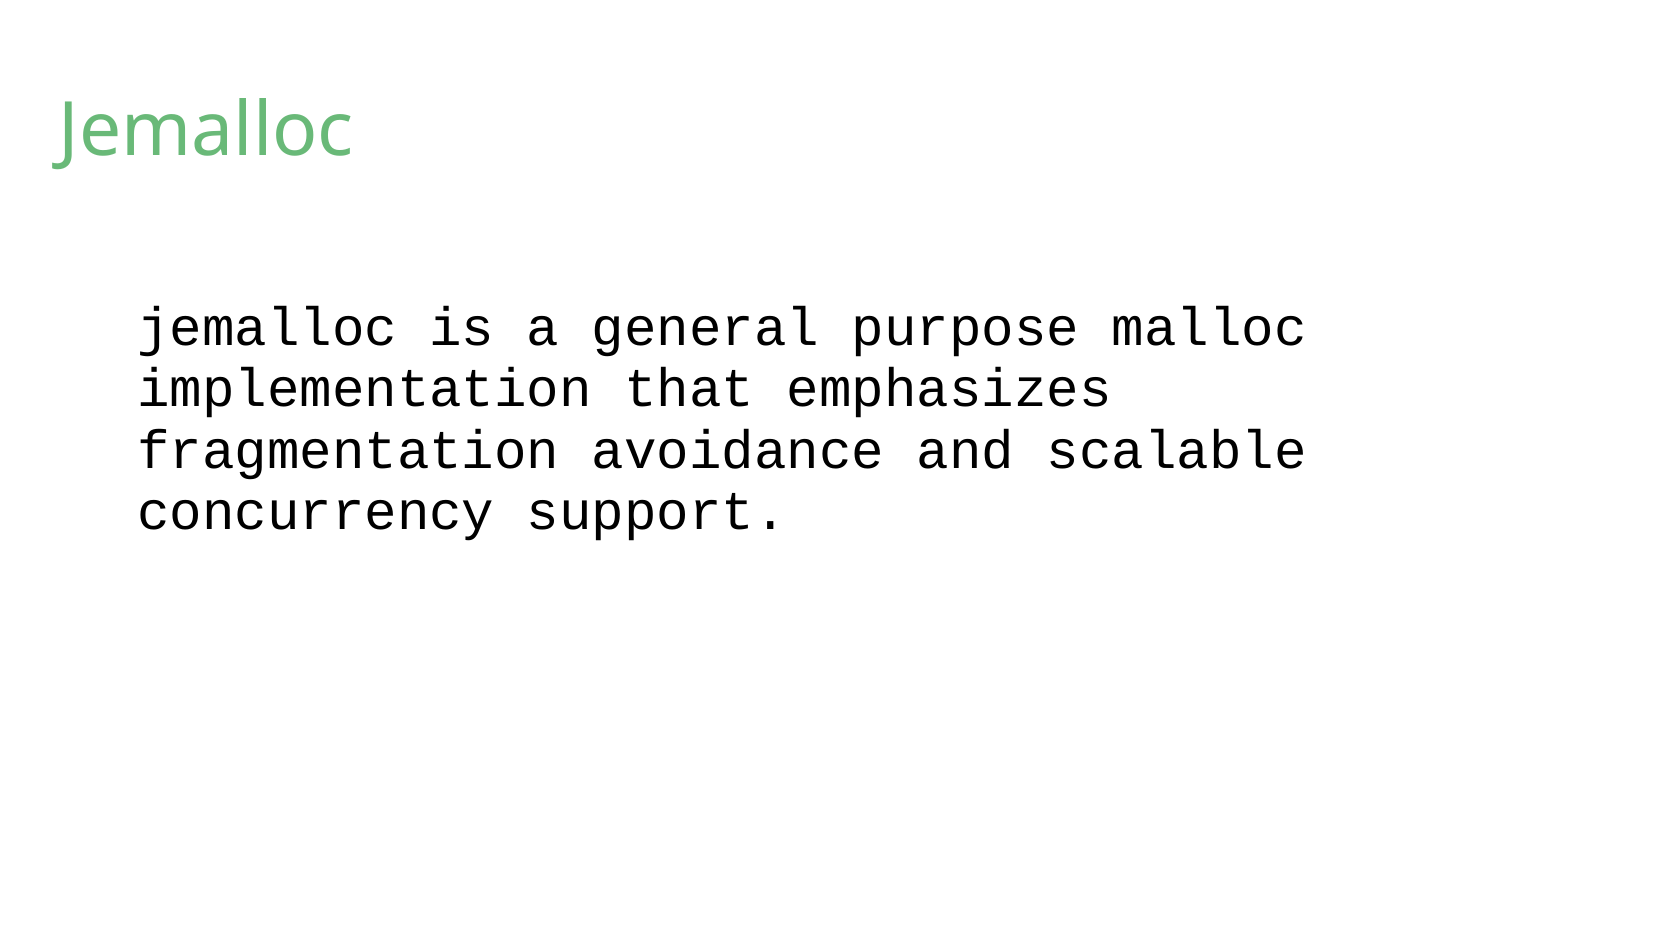

# Jemalloc
jemalloc is a general purpose malloc implementation that emphasizes
fragmentation avoidance and scalable concurrency support.